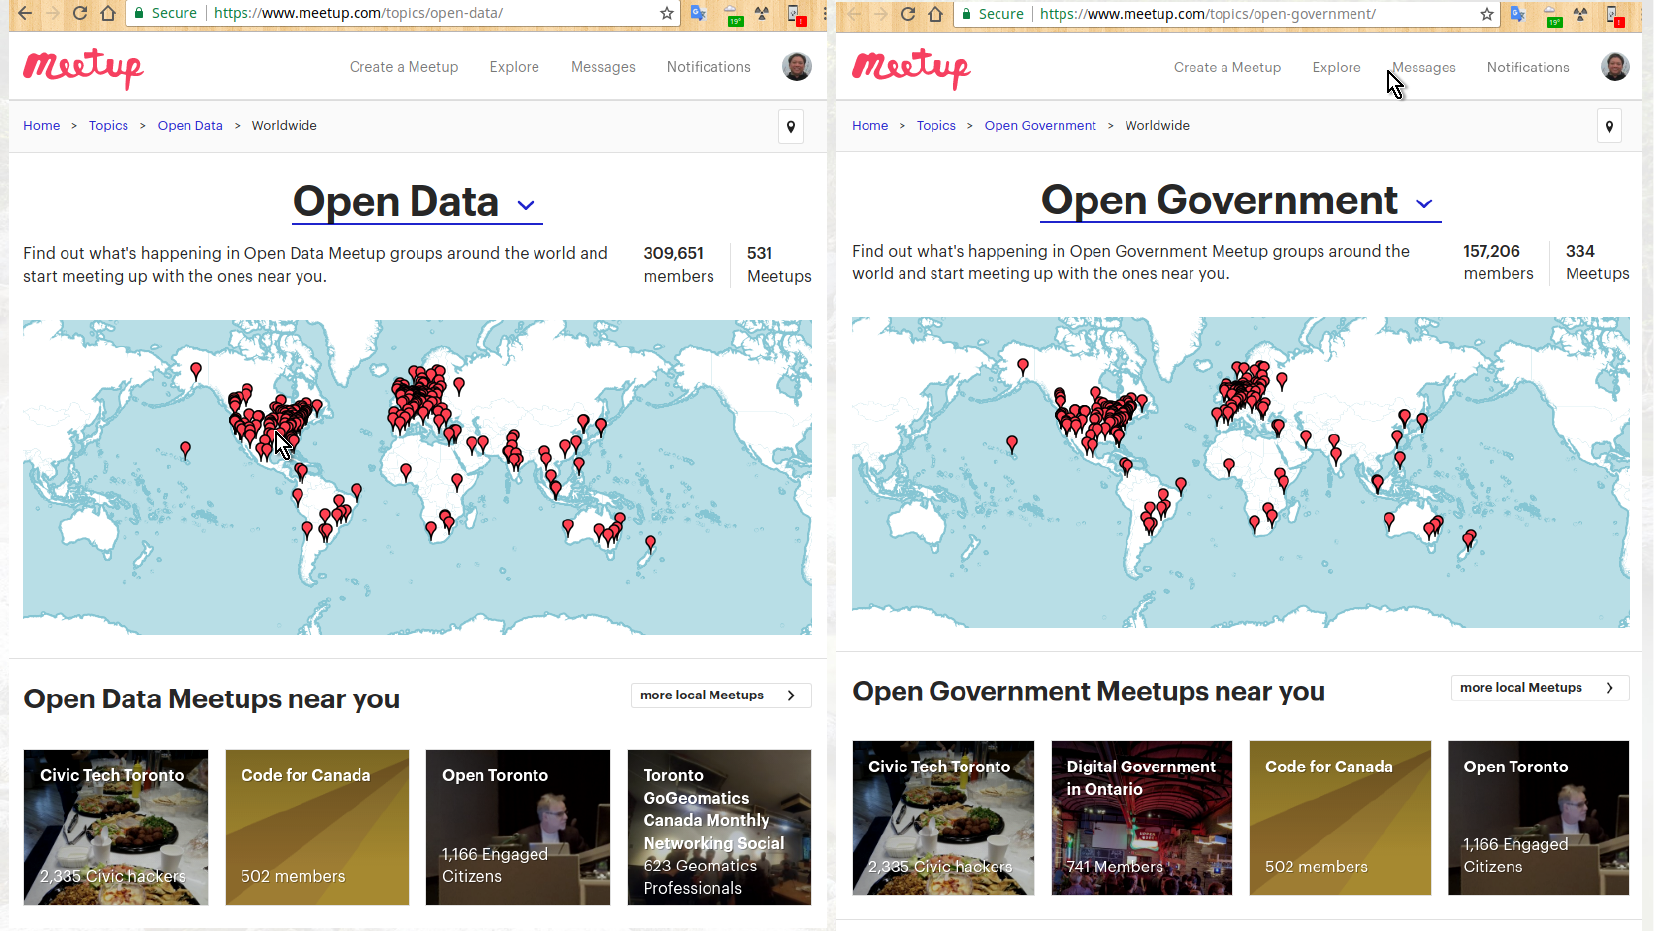

Open Innovation Learning and Open Data
August 2017
9